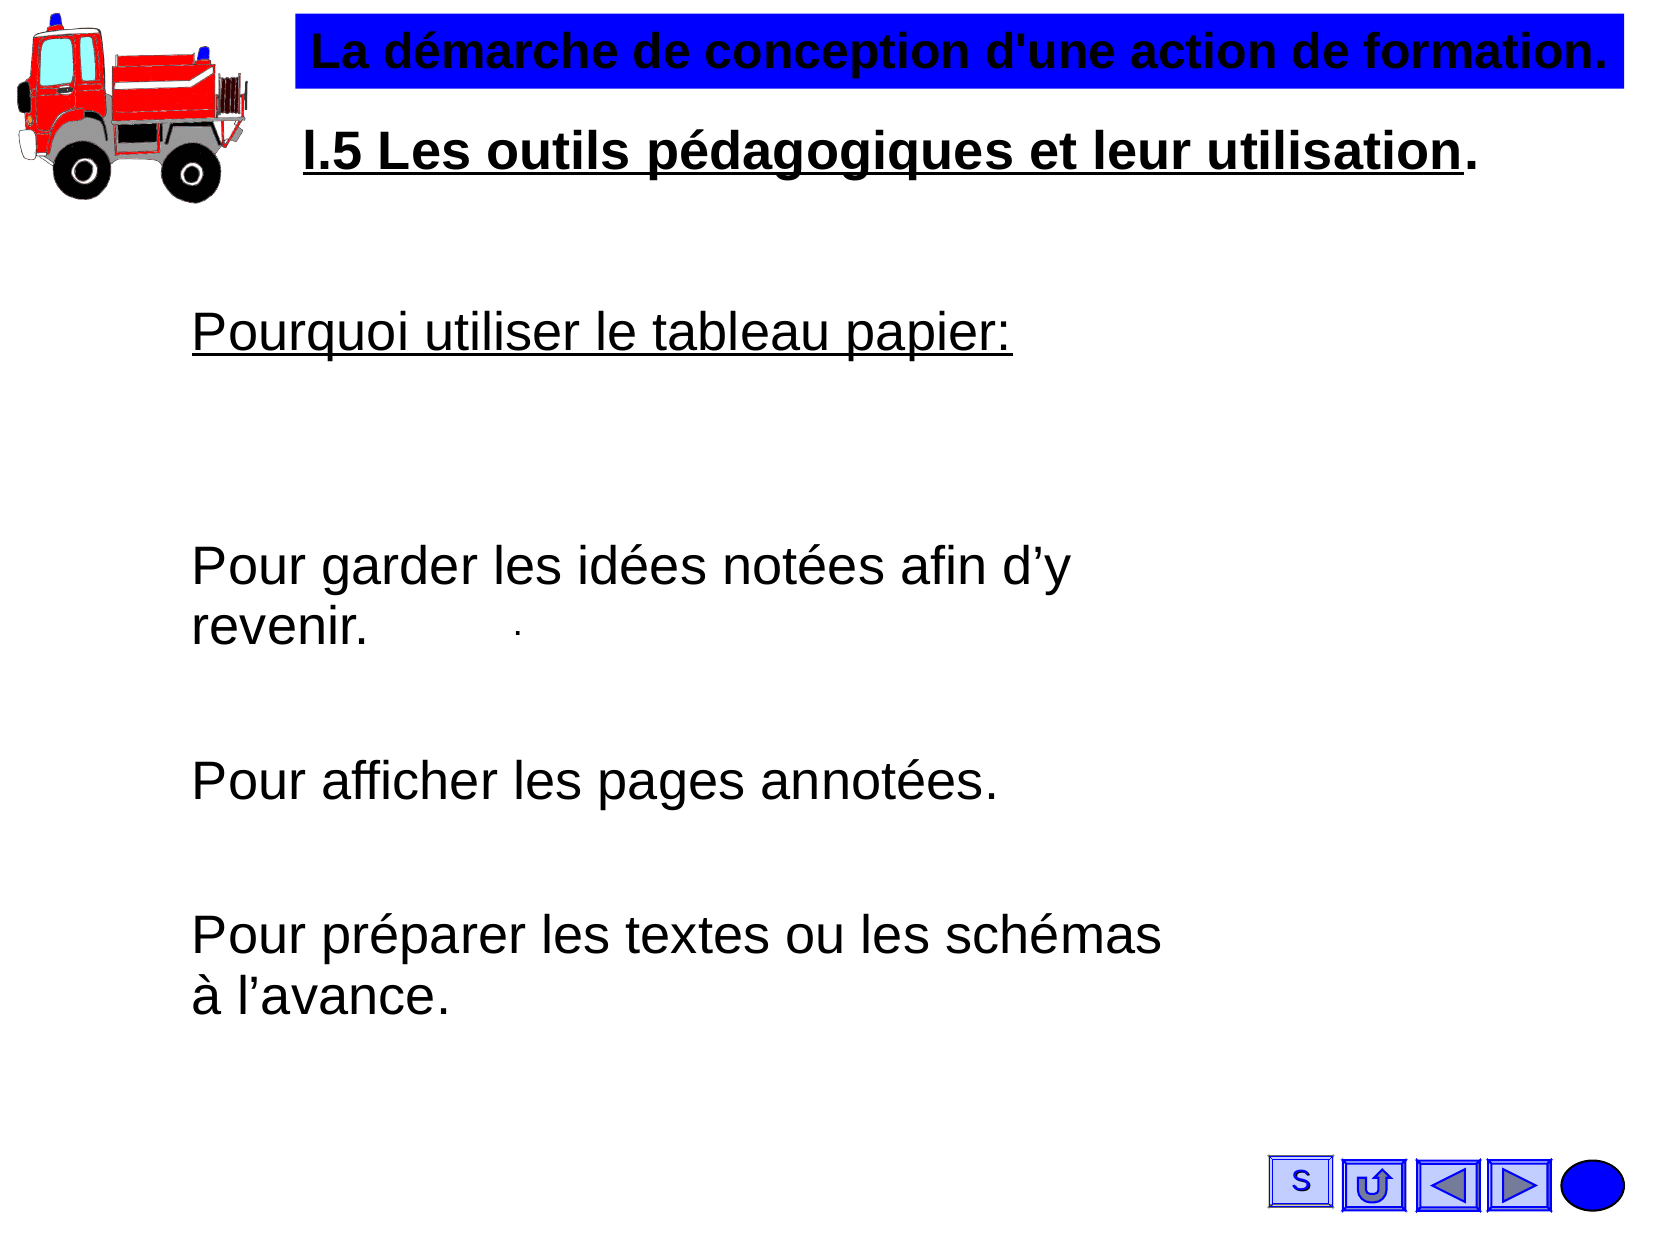

La démarche de conception d'une action de formation.
l.5 Les outils pédagogiques et leur utilisation.
Pourquoi utiliser le tableau papier:
#
Pour garder les idées notées afin d’y revenir.
Pour afficher les pages annotées.
Pour préparer les textes ou les schémas à l’avance.
.